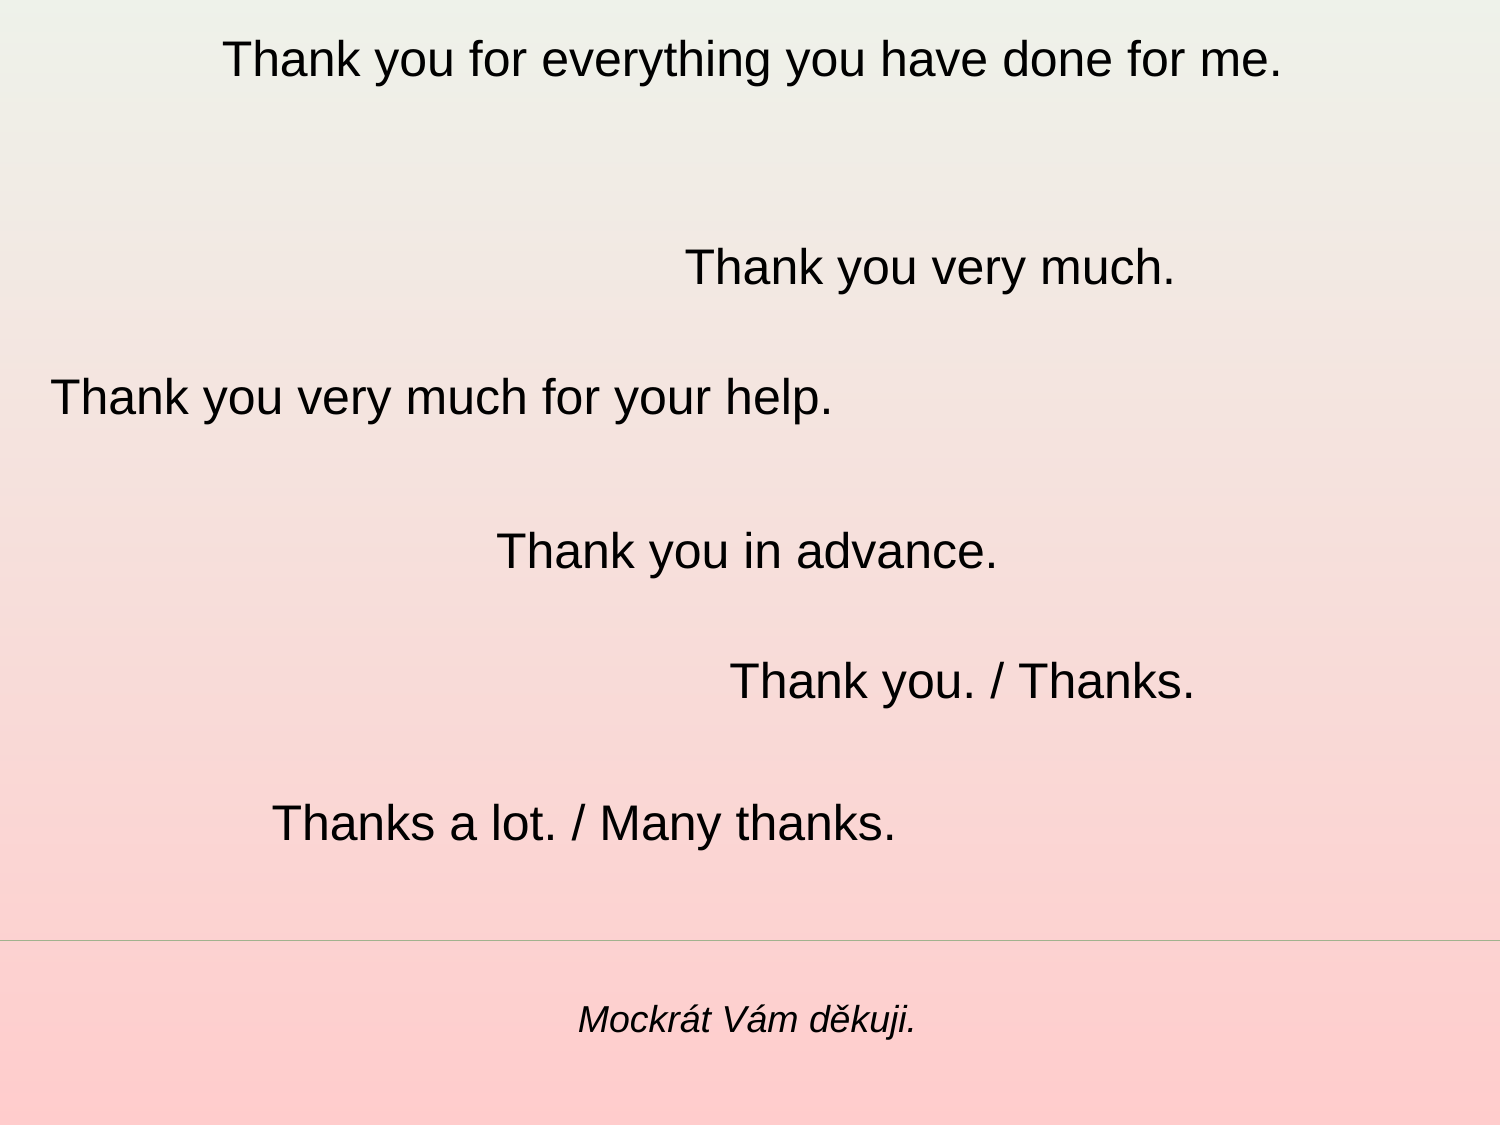

Thank you for everything you have done for me.
Thank you very much.
Thank you very much for your help.
Thank you in advance.
Thank you. / Thanks.
Thanks a lot. / Many thanks.
Mockrát Vám děkuji.